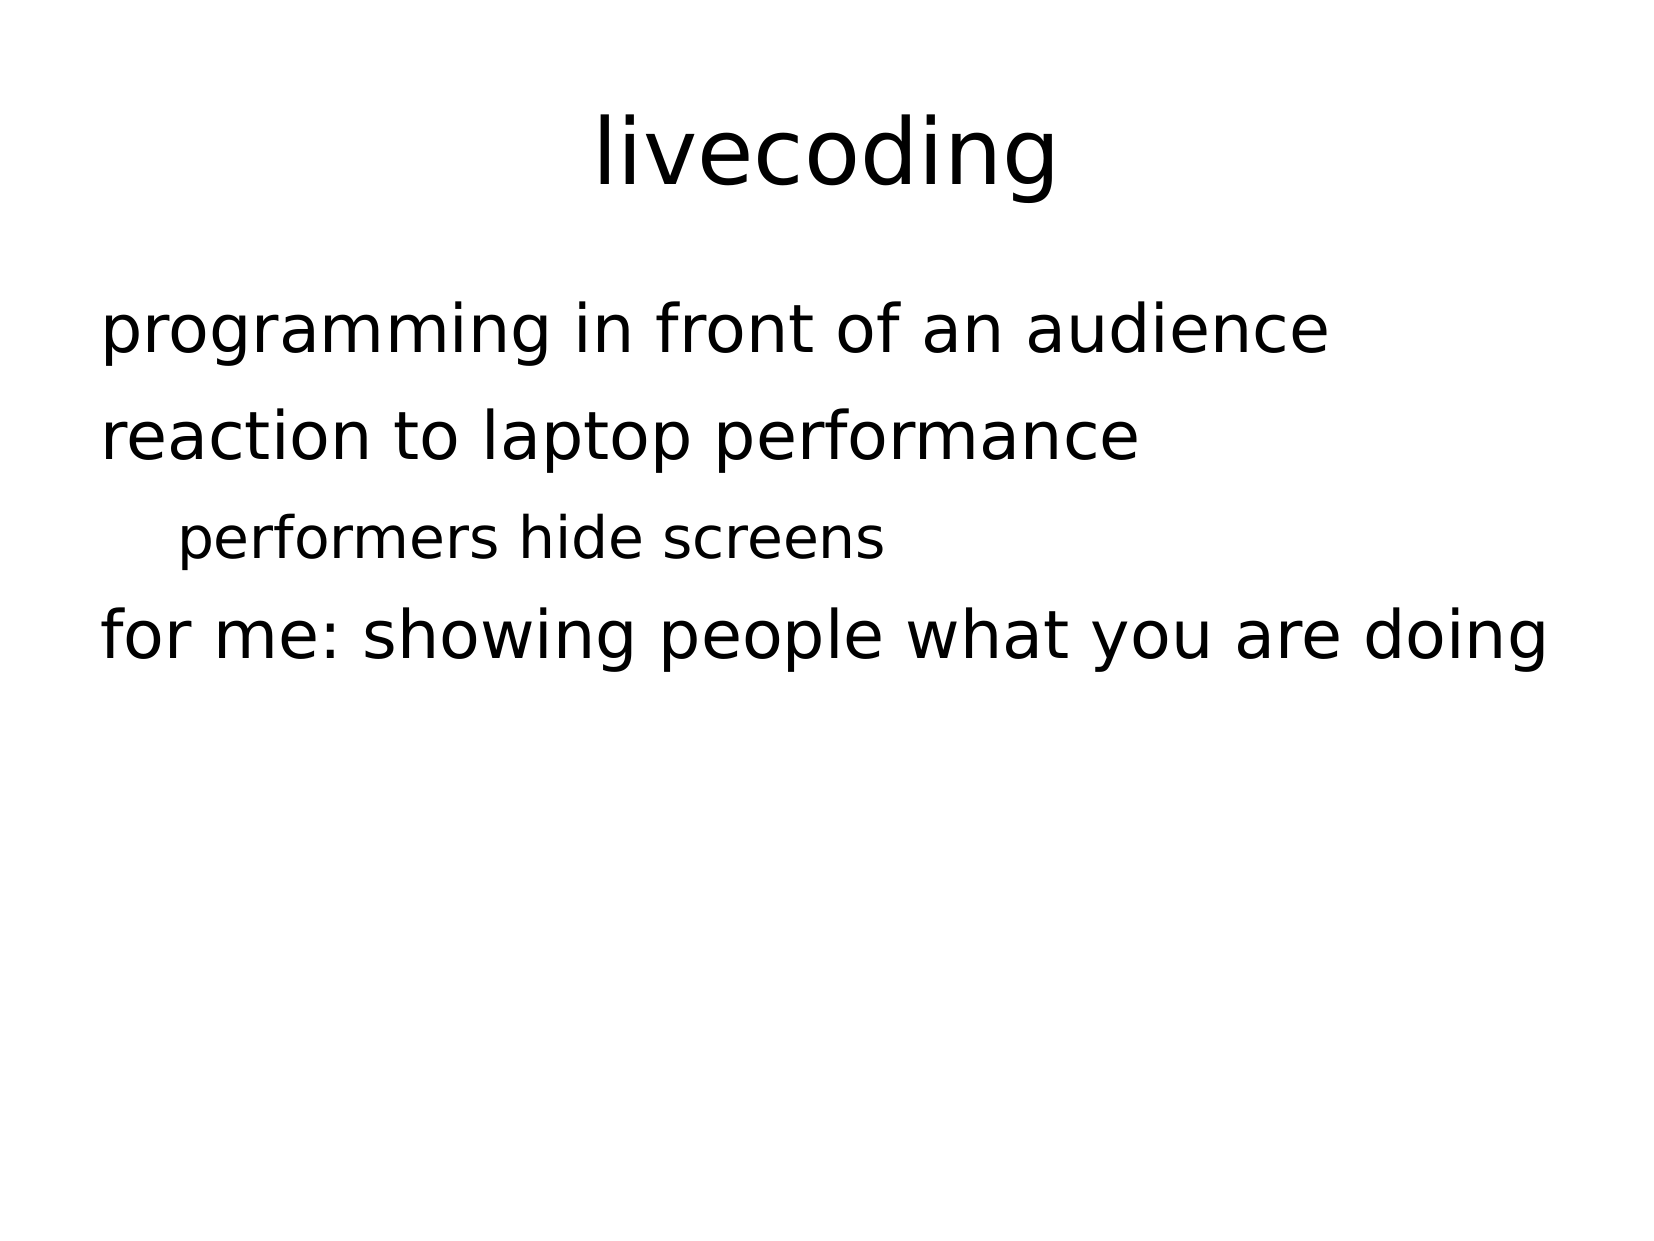

# livecoding
programming in front of an audience
reaction to laptop performance
performers hide screens
for me: showing people what you are doing